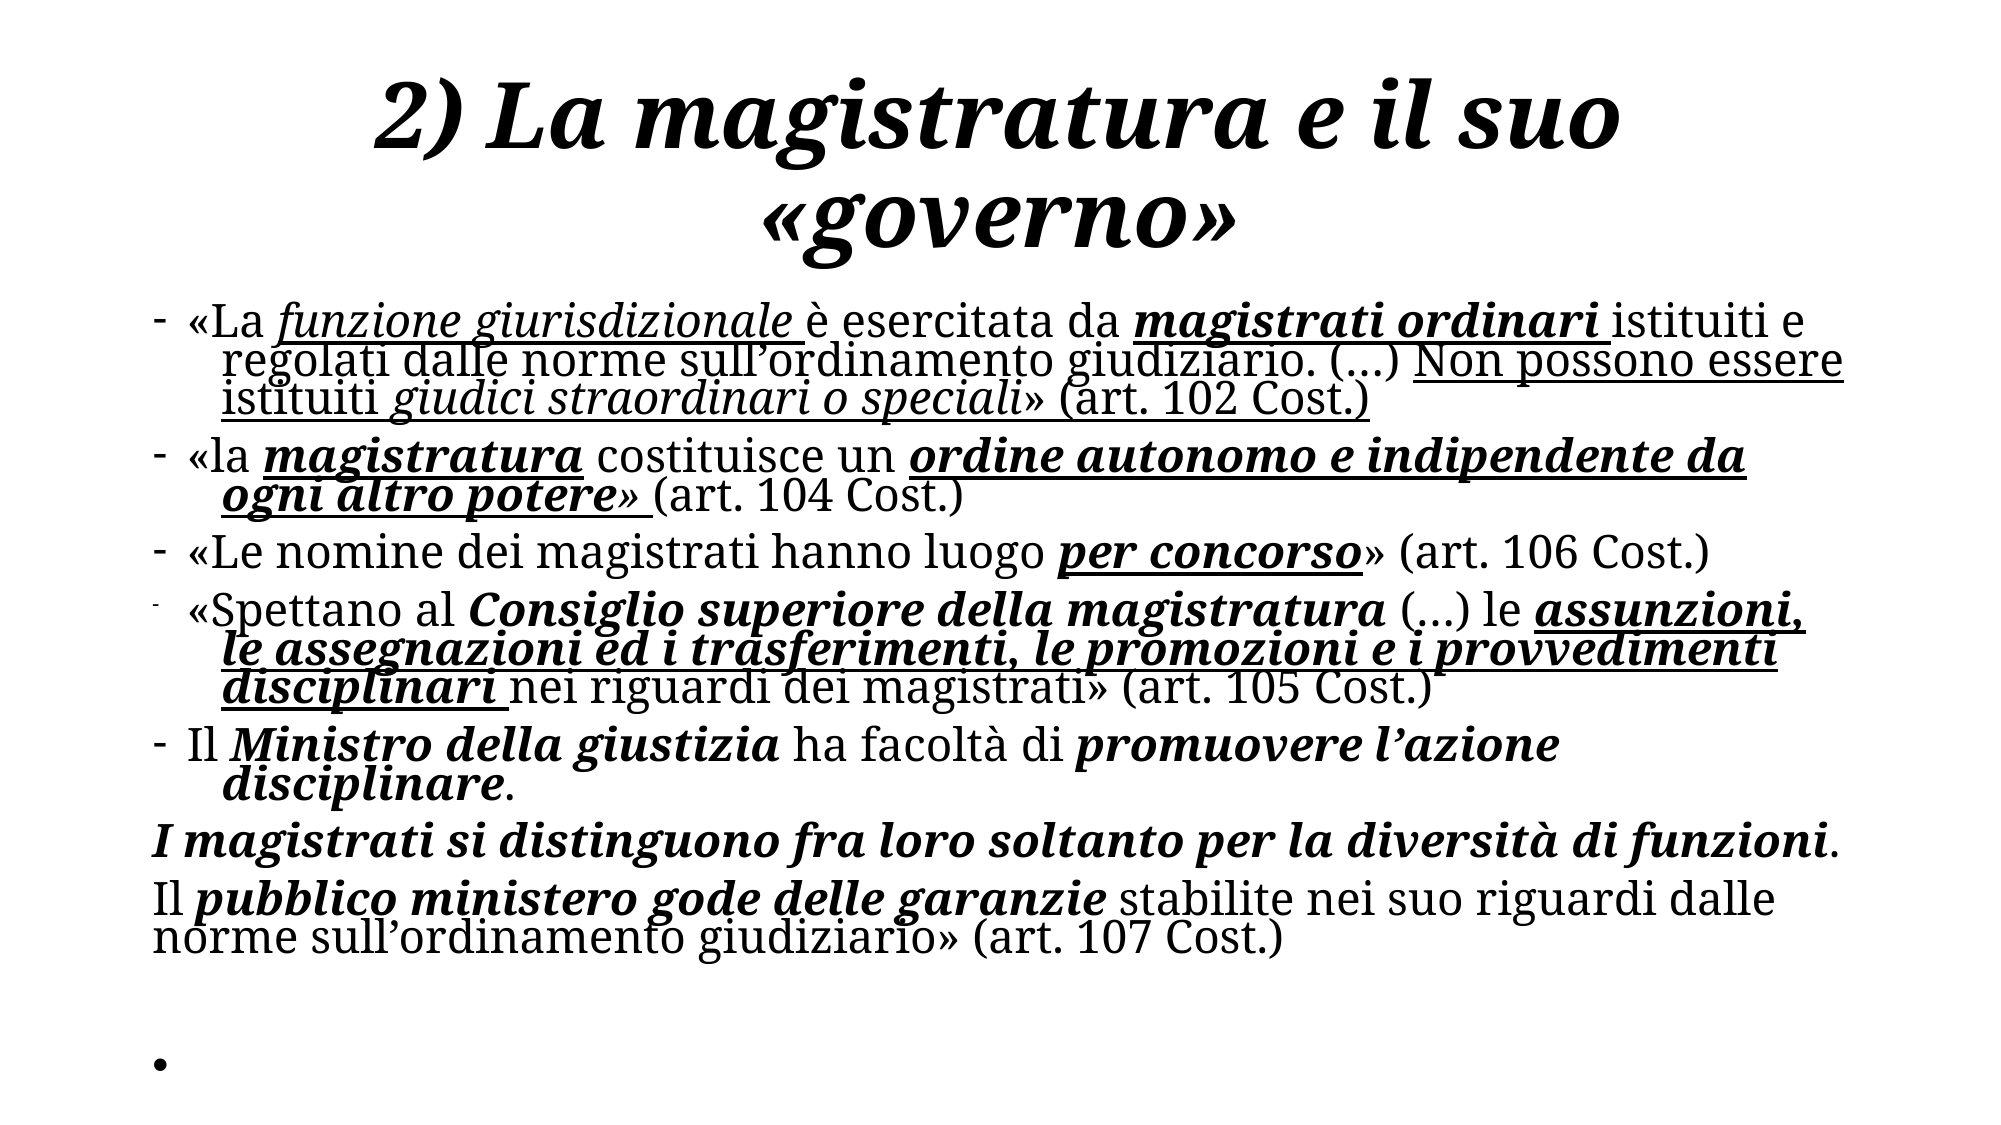

# 2) La magistratura e il suo «governo»
«La funzione giurisdizionale è esercitata da magistrati ordinari istituiti e regolati dalle norme sull’ordinamento giudiziario. (…) Non possono essere istituiti giudici straordinari o speciali» (art. 102 Cost.)
«la magistratura costituisce un ordine autonomo e indipendente da ogni altro potere» (art. 104 Cost.)
«Le nomine dei magistrati hanno luogo per concorso» (art. 106 Cost.)
«Spettano al Consiglio superiore della magistratura (…) le assunzioni, le assegnazioni ed i trasferimenti, le promozioni e i provvedimenti disciplinari nei riguardi dei magistrati» (art. 105 Cost.)
Il Ministro della giustizia ha facoltà di promuovere l’azione disciplinare.
I magistrati si distinguono fra loro soltanto per la diversità di funzioni.
Il pubblico ministero gode delle garanzie stabilite nei suo riguardi dalle norme sull’ordinamento giudiziario» (art. 107 Cost.)